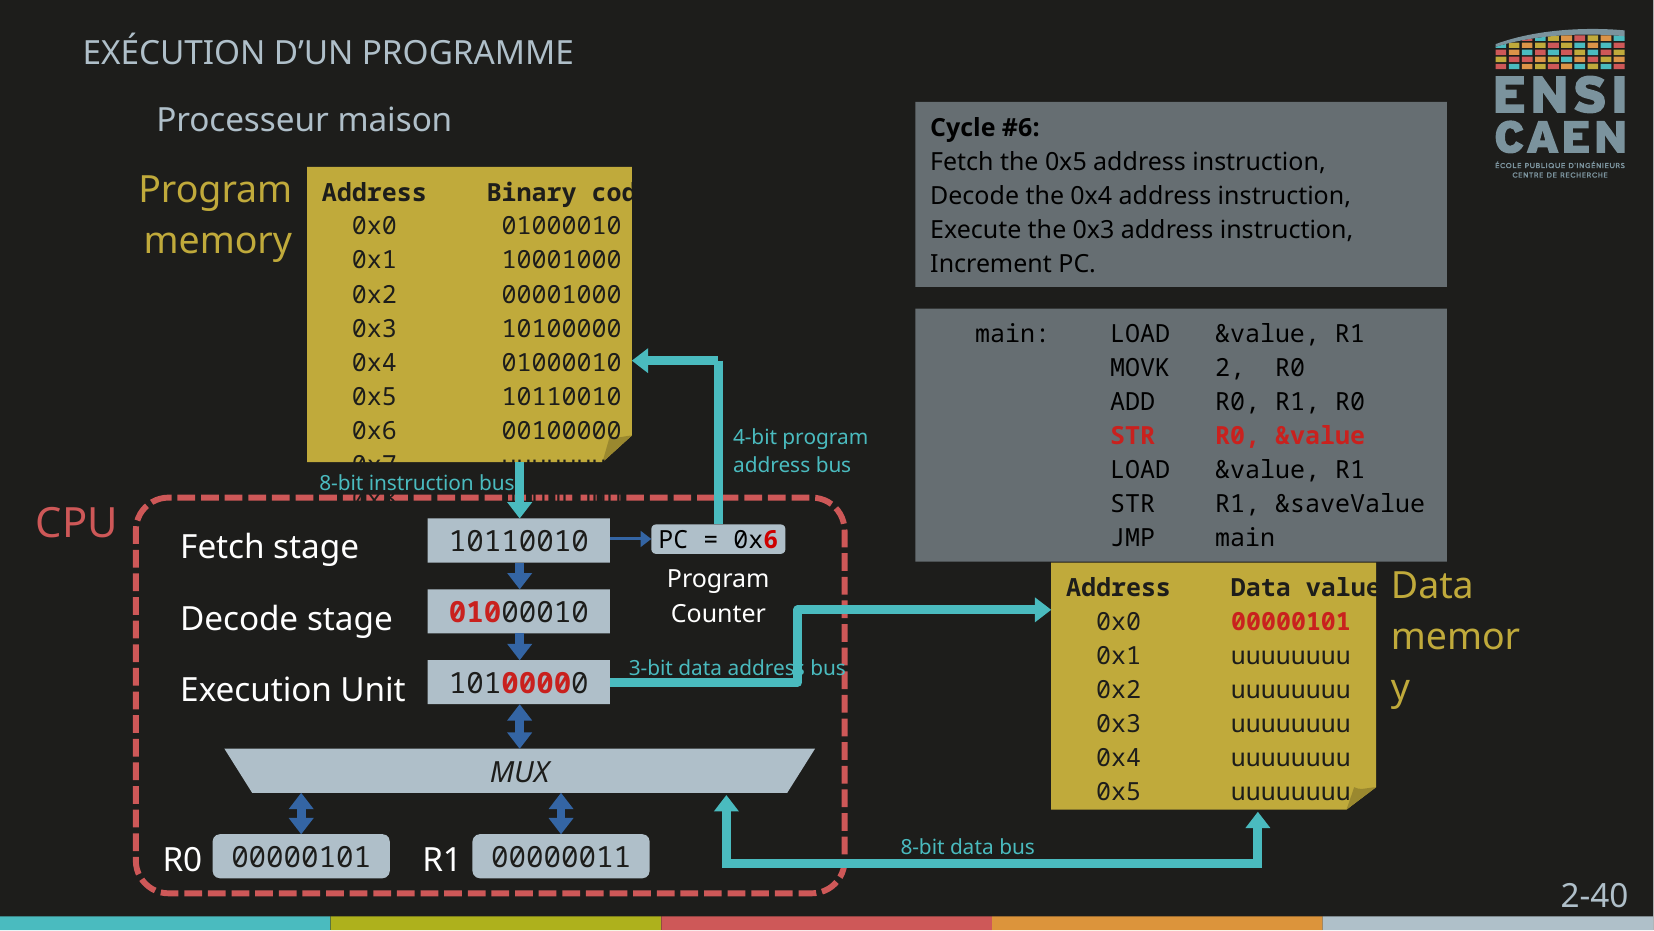

# EXÉCUTION D’UN PROGRAMME Processeur maison
Cycle #6:
Fetch the 0x5 address instruction,
Decode the 0x4 address instruction,
Execute the 0x3 address instruction,
Increment PC.
Program
memory
Address Binary code
 0x0 01000010
 0x1 10001000
 0x2 00001000
 0x3 10100000
 0x4 01000010
 0x5 10110010
 0x6 00100000
 0x7 uuuuuuuu
 0x8 uuuuuuuu
 ...
 main: LOAD &value, R1
 MOVK 2, R0
 ADD R0, R1, R0
 STR R0, &value
 LOAD &value, R1
 STR R1, &saveValue
 JMP main
4-bit program address bus
8-bit instruction bus
CPU
Fetch stage
10110010
PC = 0x6
Data
memory
Program
Counter
Address Data value
 0x0 00000101
 0x1 uuuuuuuu
 0x2 uuuuuuuu
 0x3 uuuuuuuu
 0x4 uuuuuuuu
 0x5 uuuuuuuu
 0x6 uuuuuuuu
 0x7 uuuuuuuu
Decode stage
01000010
3-bit data address bus
Execution Unit
10100000
MUX
8-bit data bus
R0
R1
00000101
00000011